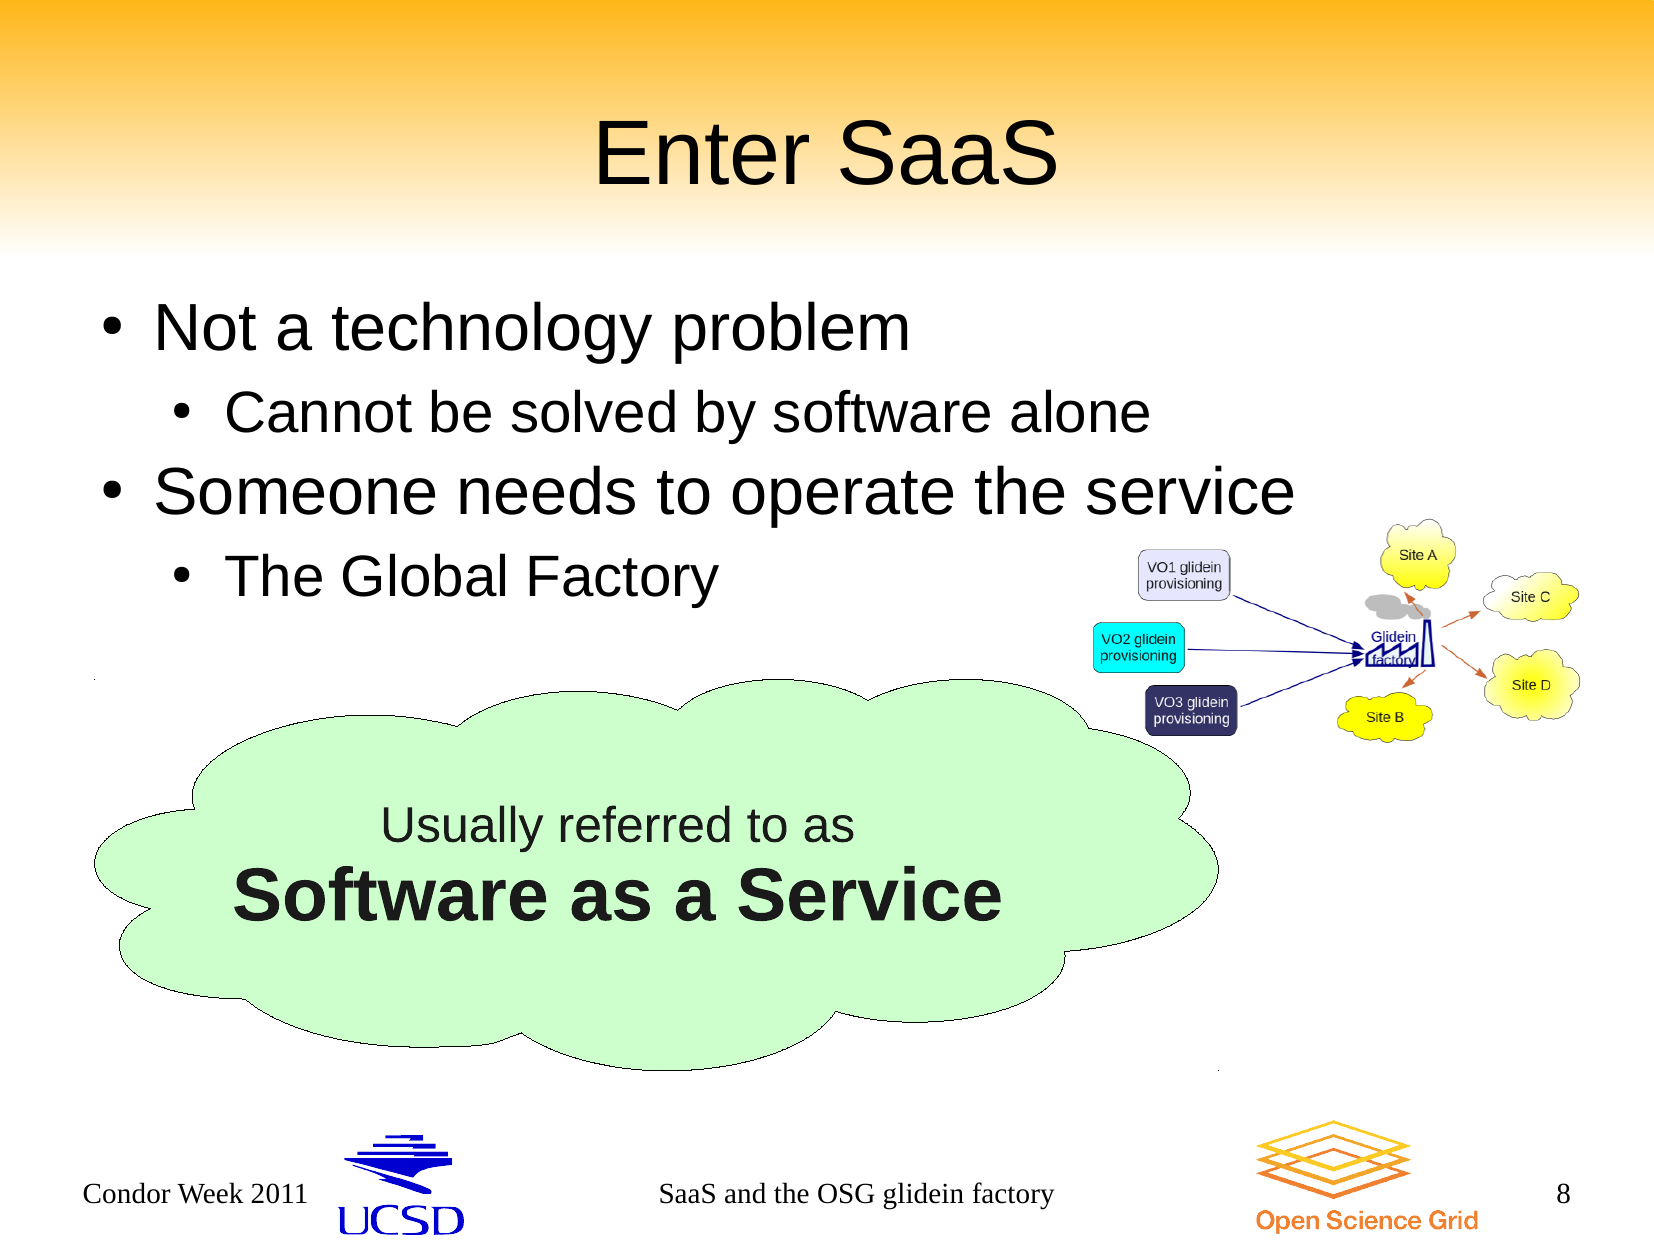

# Enter SaaS
Not a technology problem
Cannot be solved by software alone
Someone needs to operate the service
The Global Factory
Condor Week 2011
SaaS and the OSG glidein factory
8